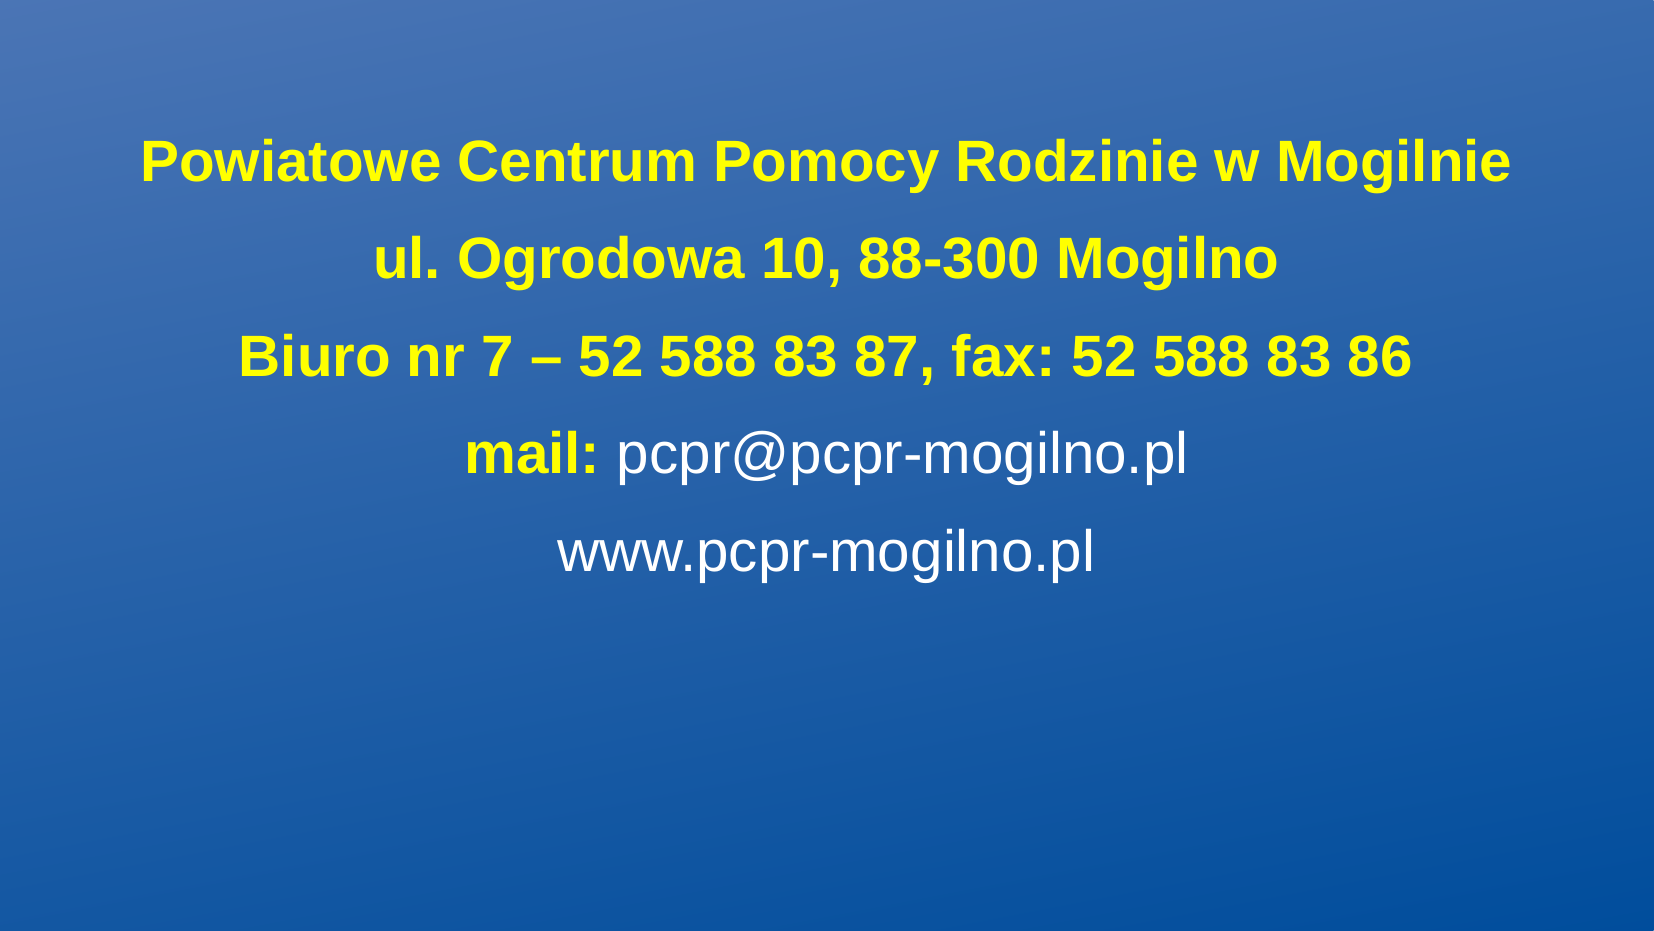

Powiatowe Centrum Pomocy Rodzinie w Mogilnie
ul. Ogrodowa 10, 88-300 Mogilno
Biuro nr 7 – 52 588 83 87, fax: 52 588 83 86
mail: pcpr@pcpr-mogilno.pl
www.pcpr-mogilno.pl